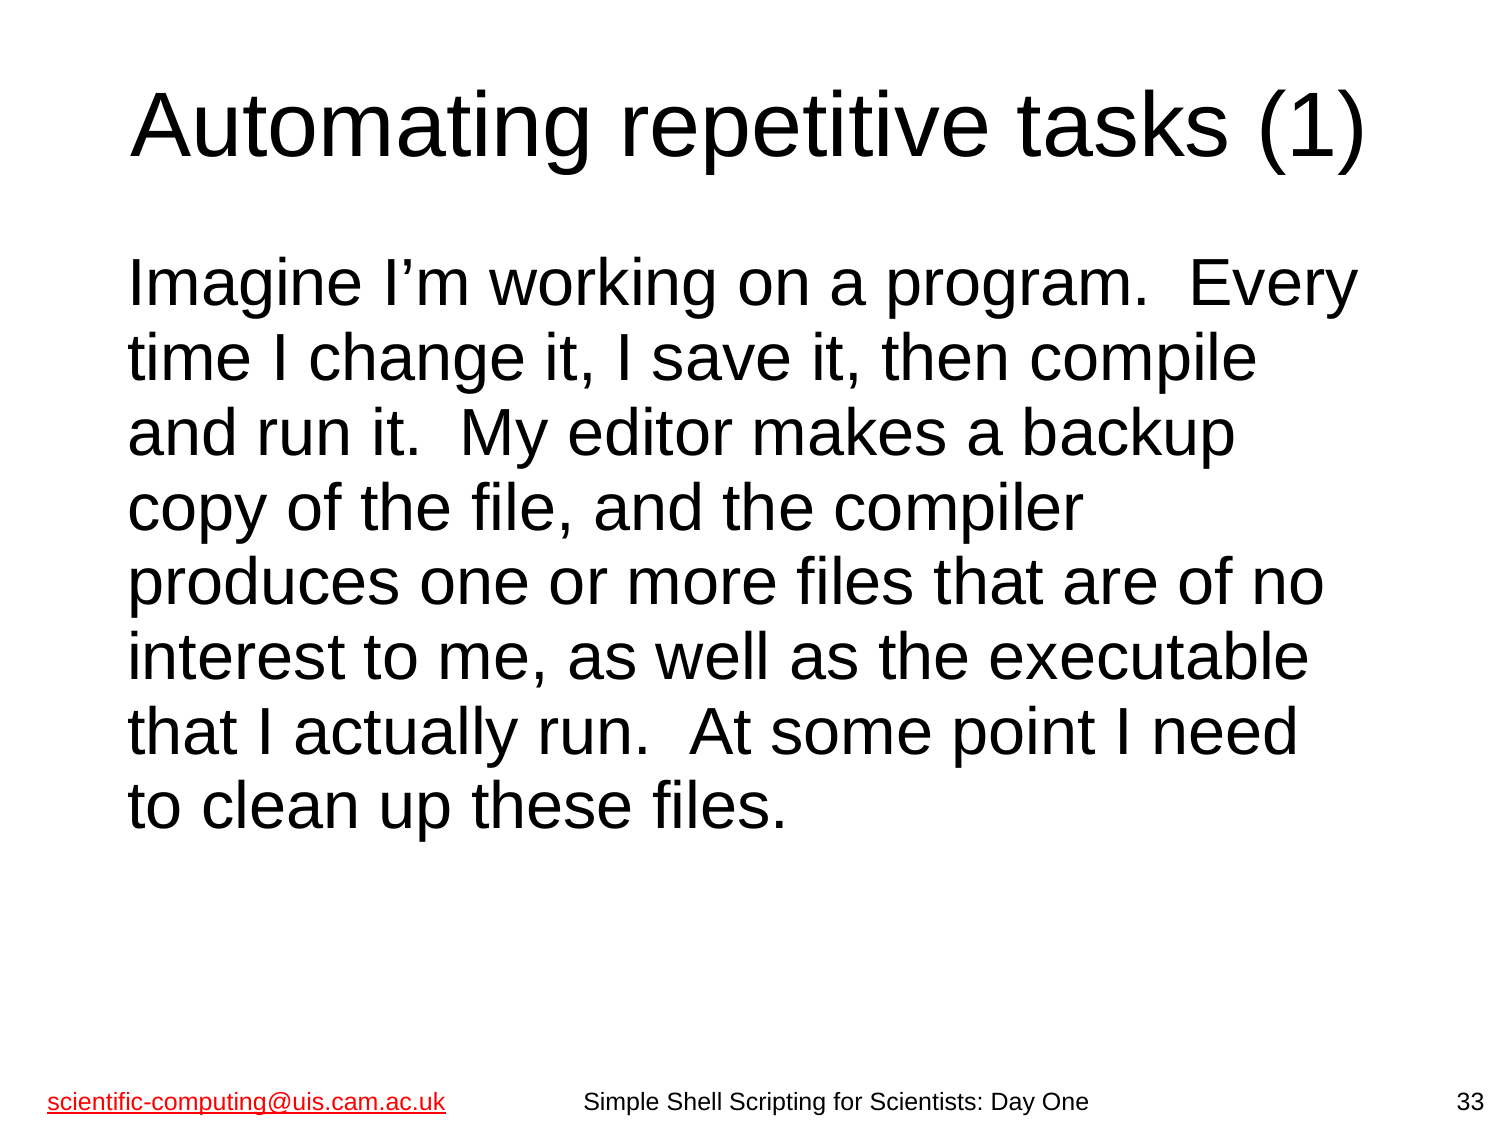

# Automating repetitive tasks (1)
Imagine I’m working on a program. Every time I change it, I save it, then compile and run it. My editor makes a backup copy of the file, and the compiler produces one or more files that are of no interest to me, as well as the executable that I actually run. At some point I need to clean up these files.
escience-support@ucs.cam.ac.uk	Simple Shell Scripting for Scientists: Day One
33